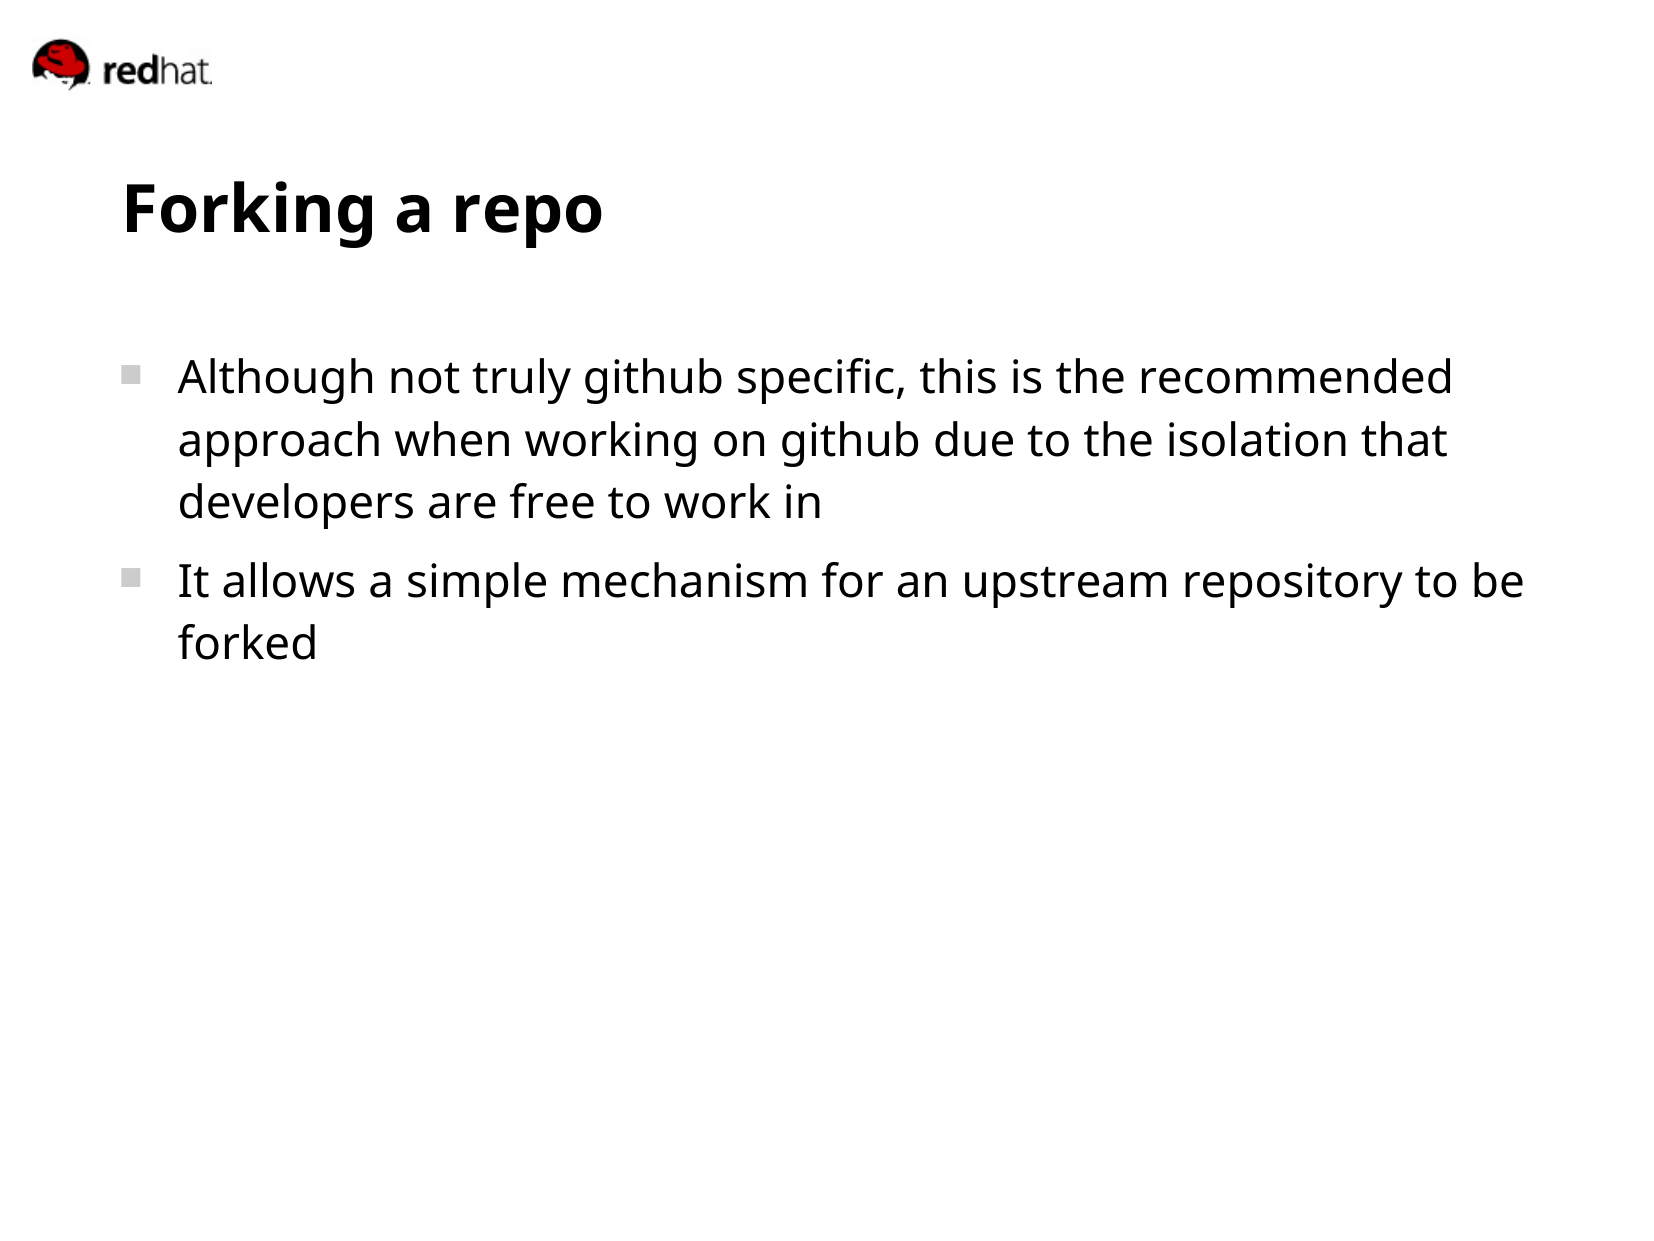

# Forking a repo
Although not truly github specific, this is the recommended approach when working on github due to the isolation that developers are free to work in
It allows a simple mechanism for an upstream repository to be forked